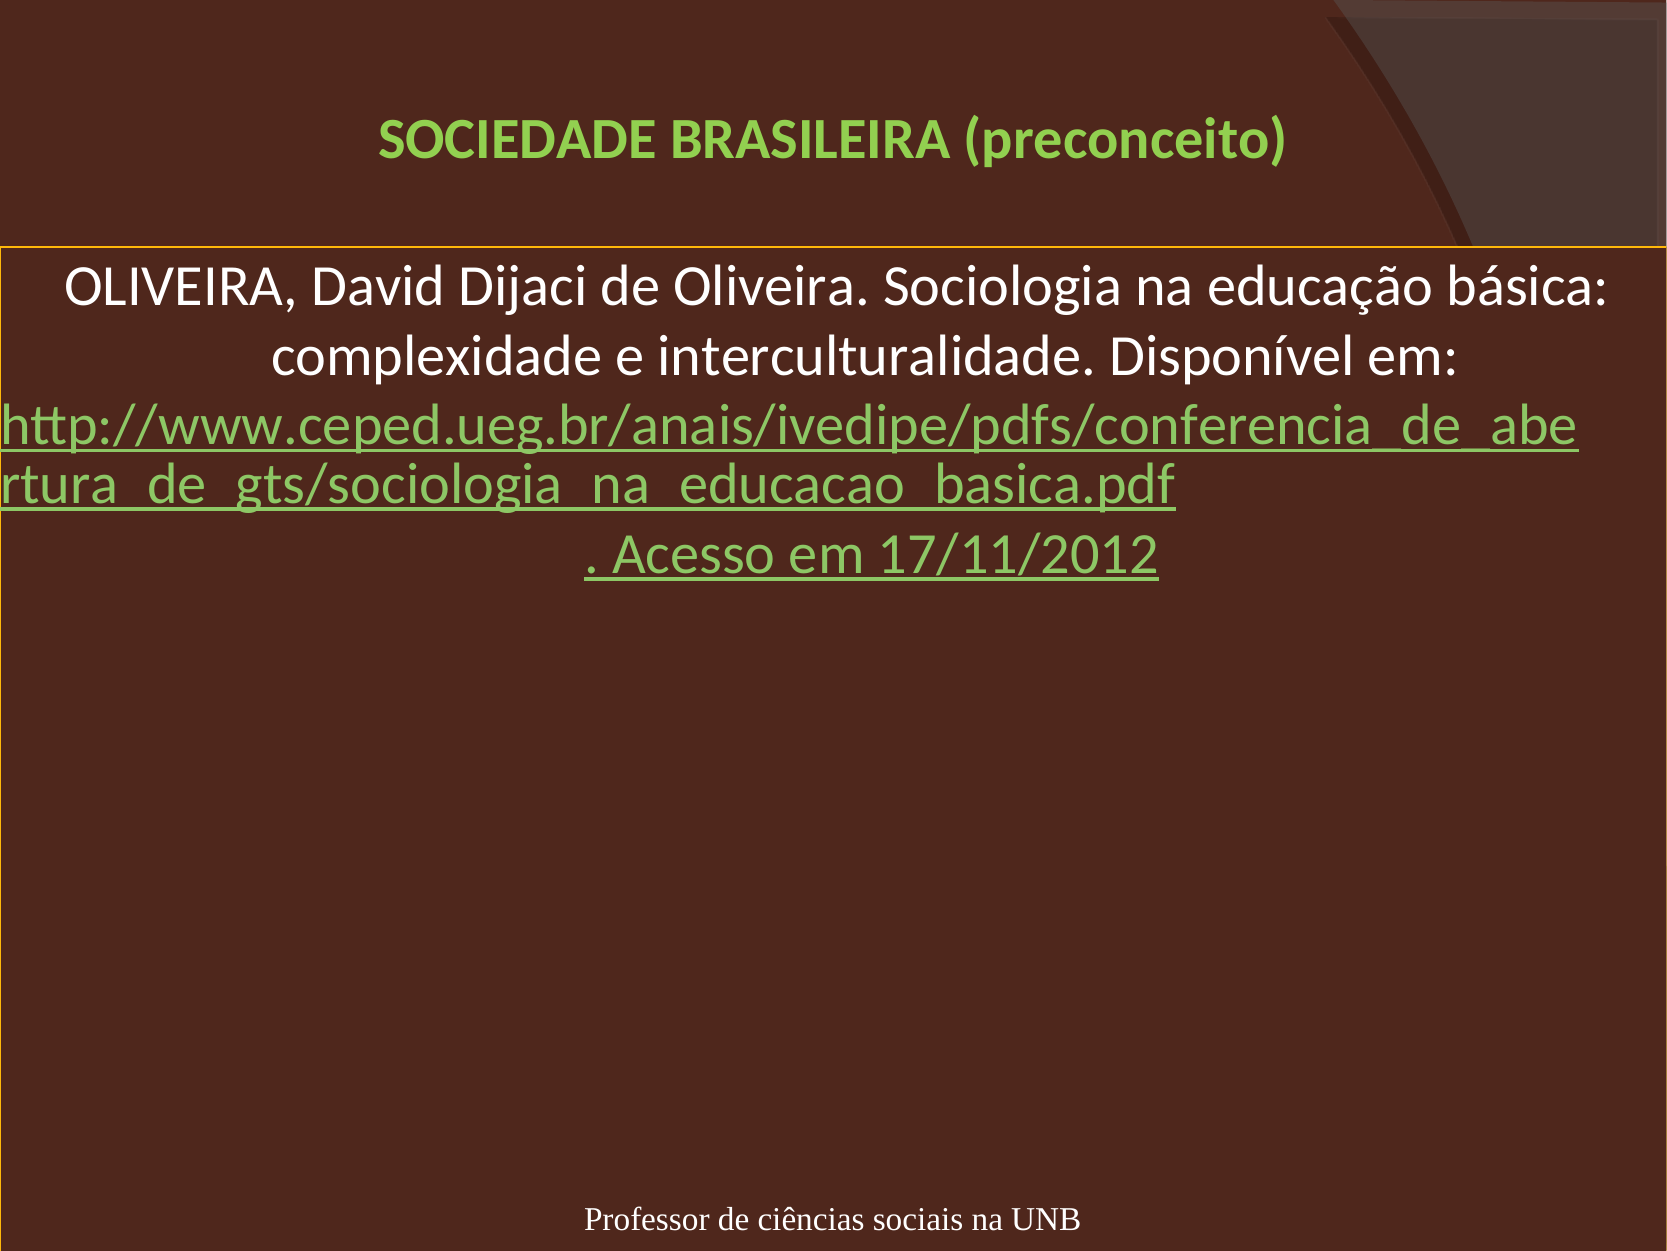

SOCIEDADE BRASILEIRA (preconceito)
# OLIVEIRA, David Dijaci de Oliveira. Sociologia na educação básica: complexidade e interculturalidade. Disponível em: http://www.ceped.ueg.br/anais/ivedipe/pdfs/conferencia_de_abertura_de_gts/sociologia_na_educacao_basica.pdf. Acesso em 17/11/2012
Professor de ciências sociais na UNB